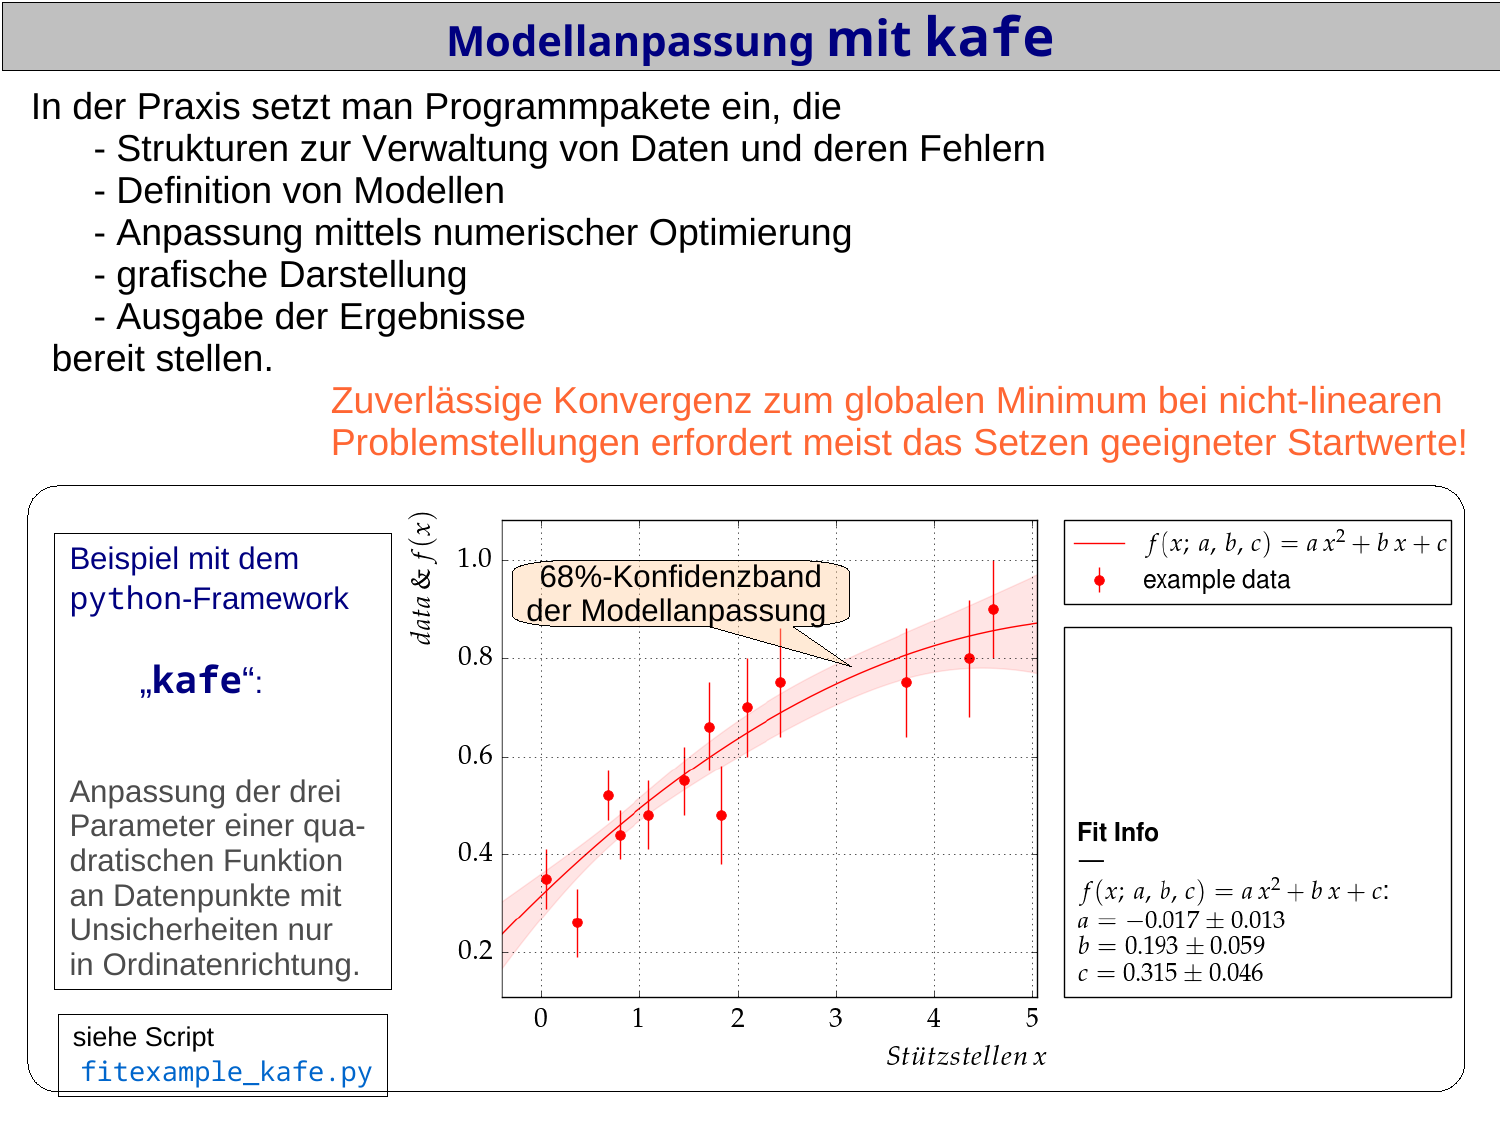

# Modellanpassung mit kafe
In der Praxis setzt man Programmpakete ein, die
 - Strukturen zur Verwaltung von Daten und deren Fehlern
 - Definition von Modellen
 - Anpassung mittels numerischer Optimierung
 - grafische Darstellung
 - Ausgabe der Ergebnisse
 bereit stellen.
	 	Zuverlässige Konvergenz zum globalen Minimum bei nicht-linearen
 		Problemstellungen erfordert meist das Setzen geeigneter Startwerte!
Beispiel mit dem
python-Framework
 „kafe“:
Anpassung der drei
Parameter einer qua-
dratischen Funktion
an Datenpunkte mit
Unsicherheiten nur
in Ordinatenrichtung.
68%-Konfidenzband
der Modellanpassung
siehe Script
 fitexample_kafe.py